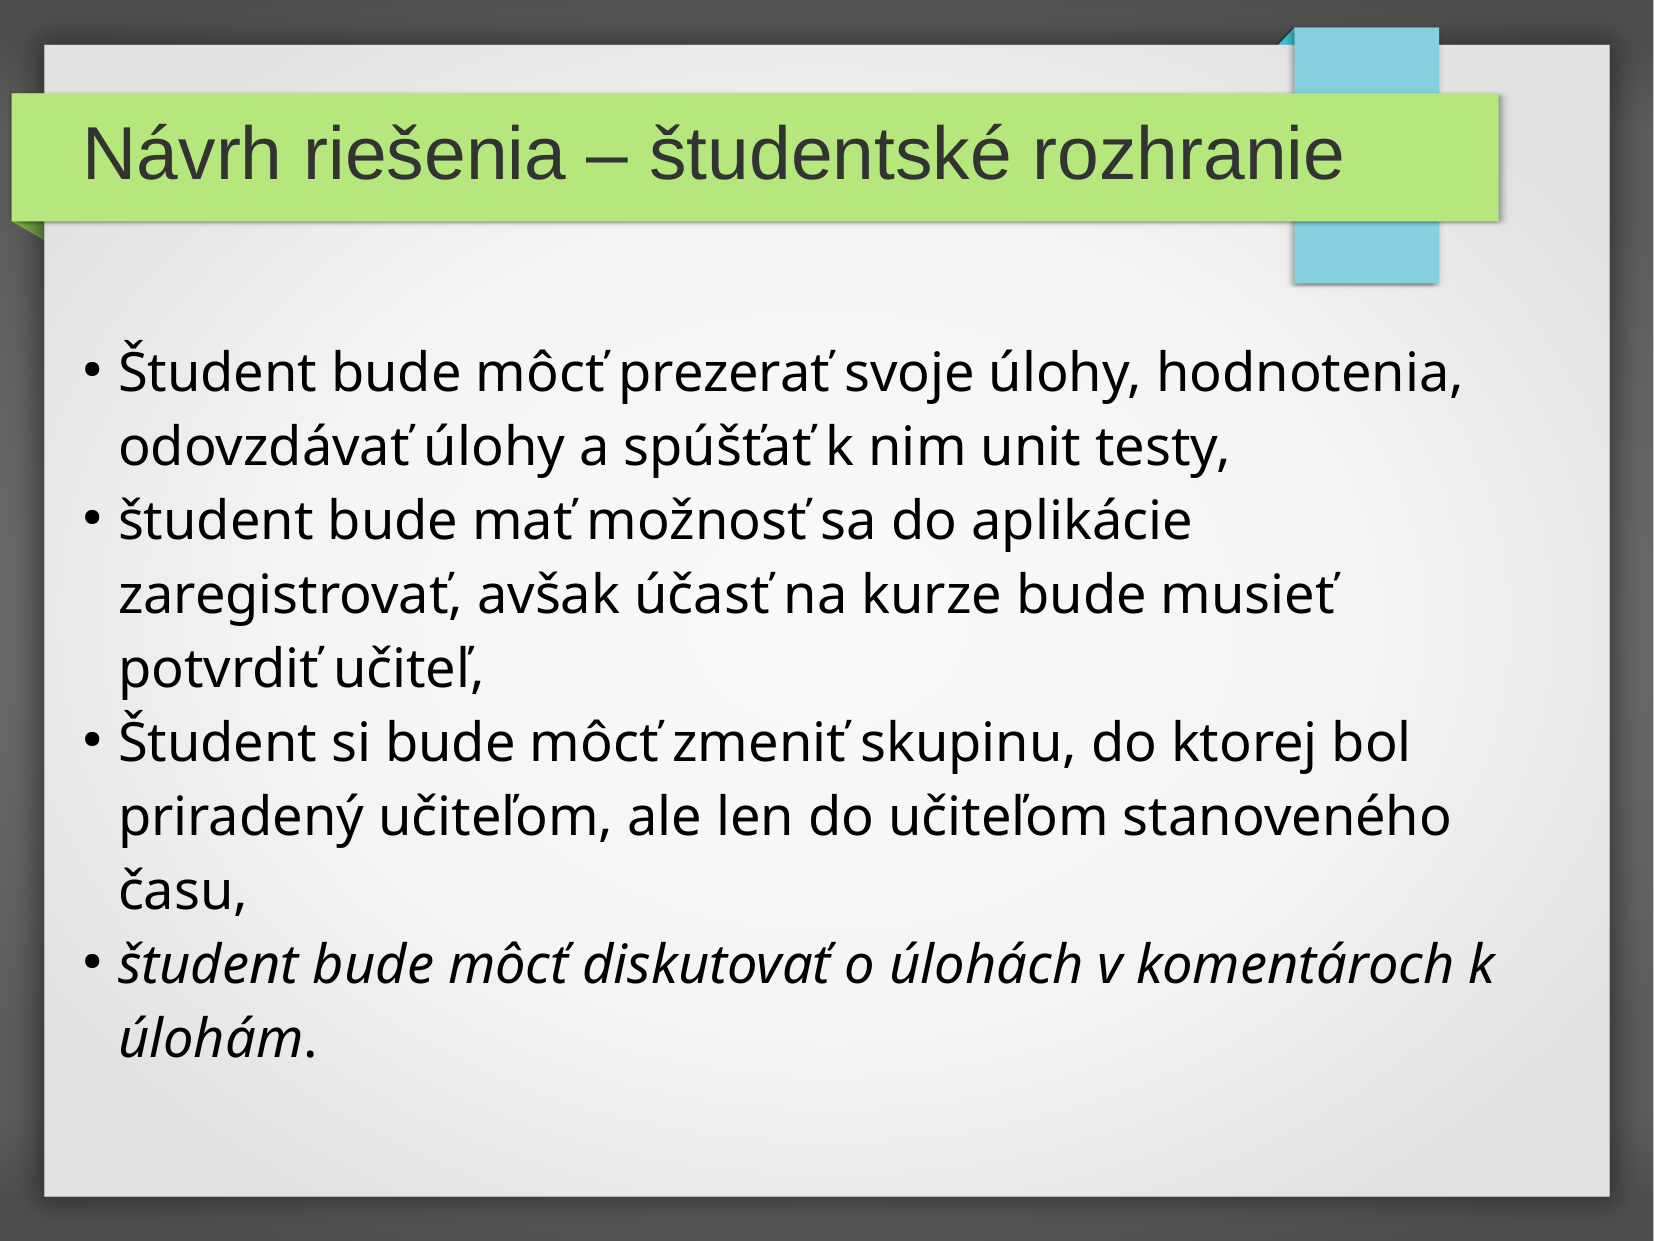

# Návrh riešenia – študentské rozhranie
Študent bude môcť prezerať svoje úlohy, hodnotenia, odovzdávať úlohy a spúšťať k nim unit testy,
študent bude mať možnosť sa do aplikácie zaregistrovať, avšak účasť na kurze bude musieť potvrdiť učiteľ,
Študent si bude môcť zmeniť skupinu, do ktorej bol priradený učiteľom, ale len do učiteľom stanoveného času,
študent bude môcť diskutovať o úlohách v komentároch k úlohám.